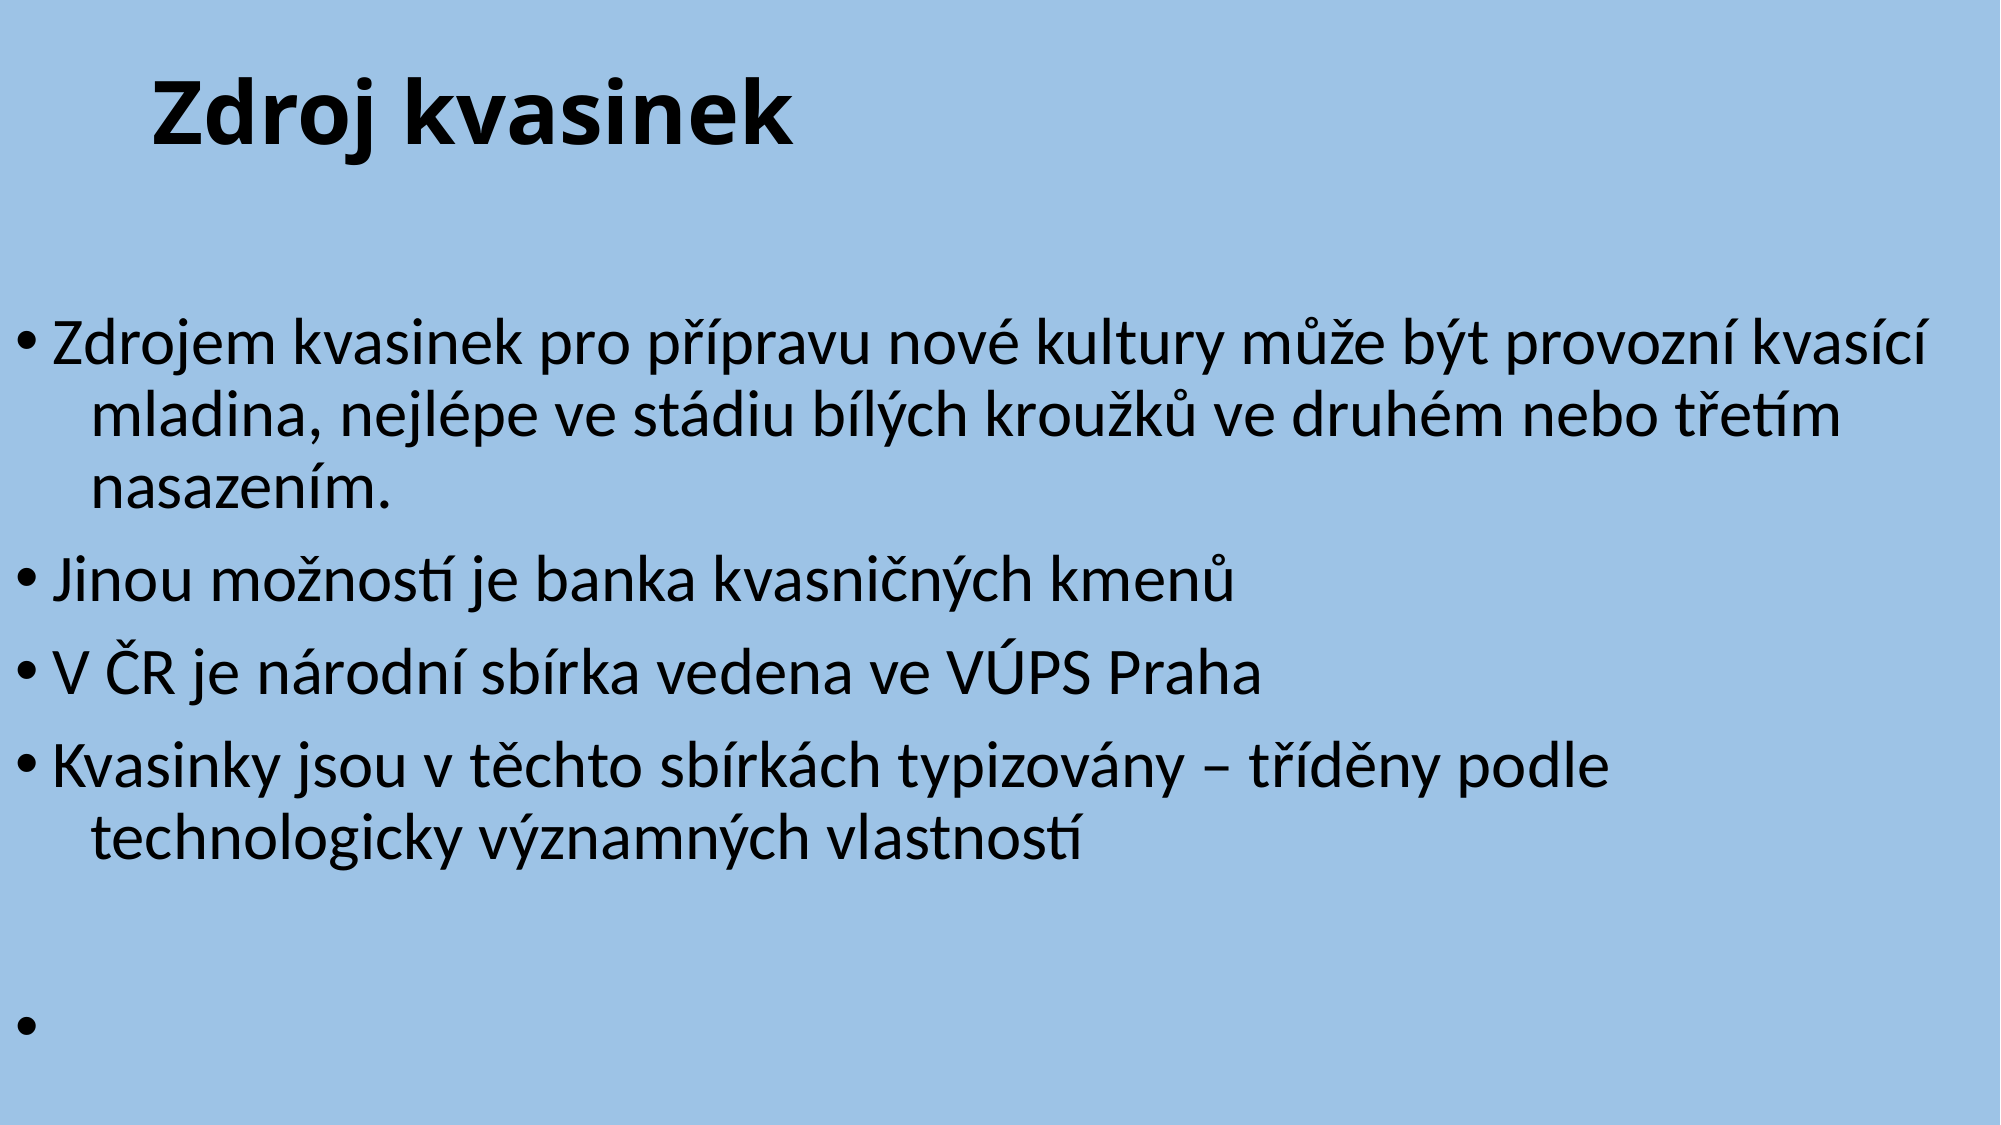

# Zdroj kvasinek
Zdrojem kvasinek pro přípravu nové kultury může být provozní kvasící mladina, nejlépe ve stádiu bílých kroužků ve druhém nebo třetím nasazením.
Jinou možností je banka kvasničných kmenů
V ČR je národní sbírka vedena ve VÚPS Praha
Kvasinky jsou v těchto sbírkách typizovány – tříděny podle technologicky významných vlastností